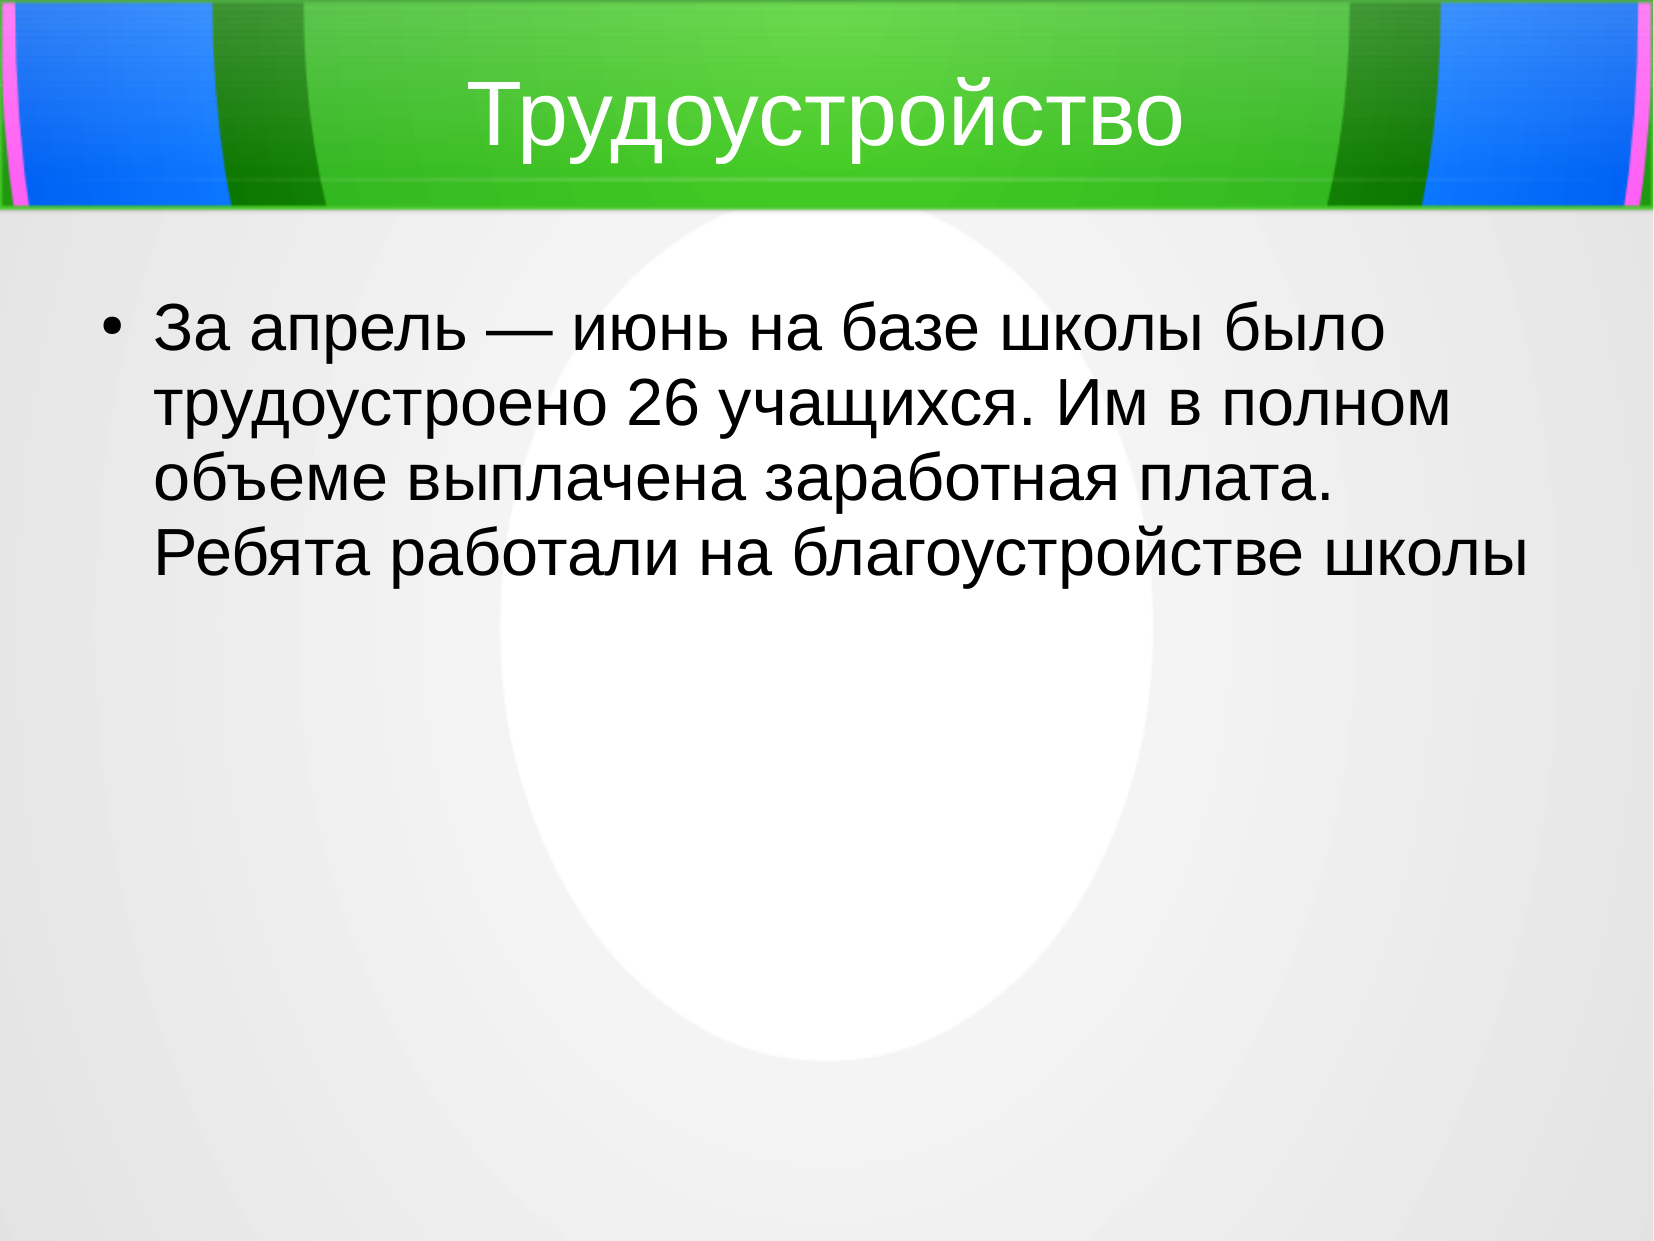

# Трудоустройство
За апрель — июнь на базе школы было трудоустроено 26 учащихся. Им в полном объеме выплачена заработная плата. Ребята работали на благоустройстве школы